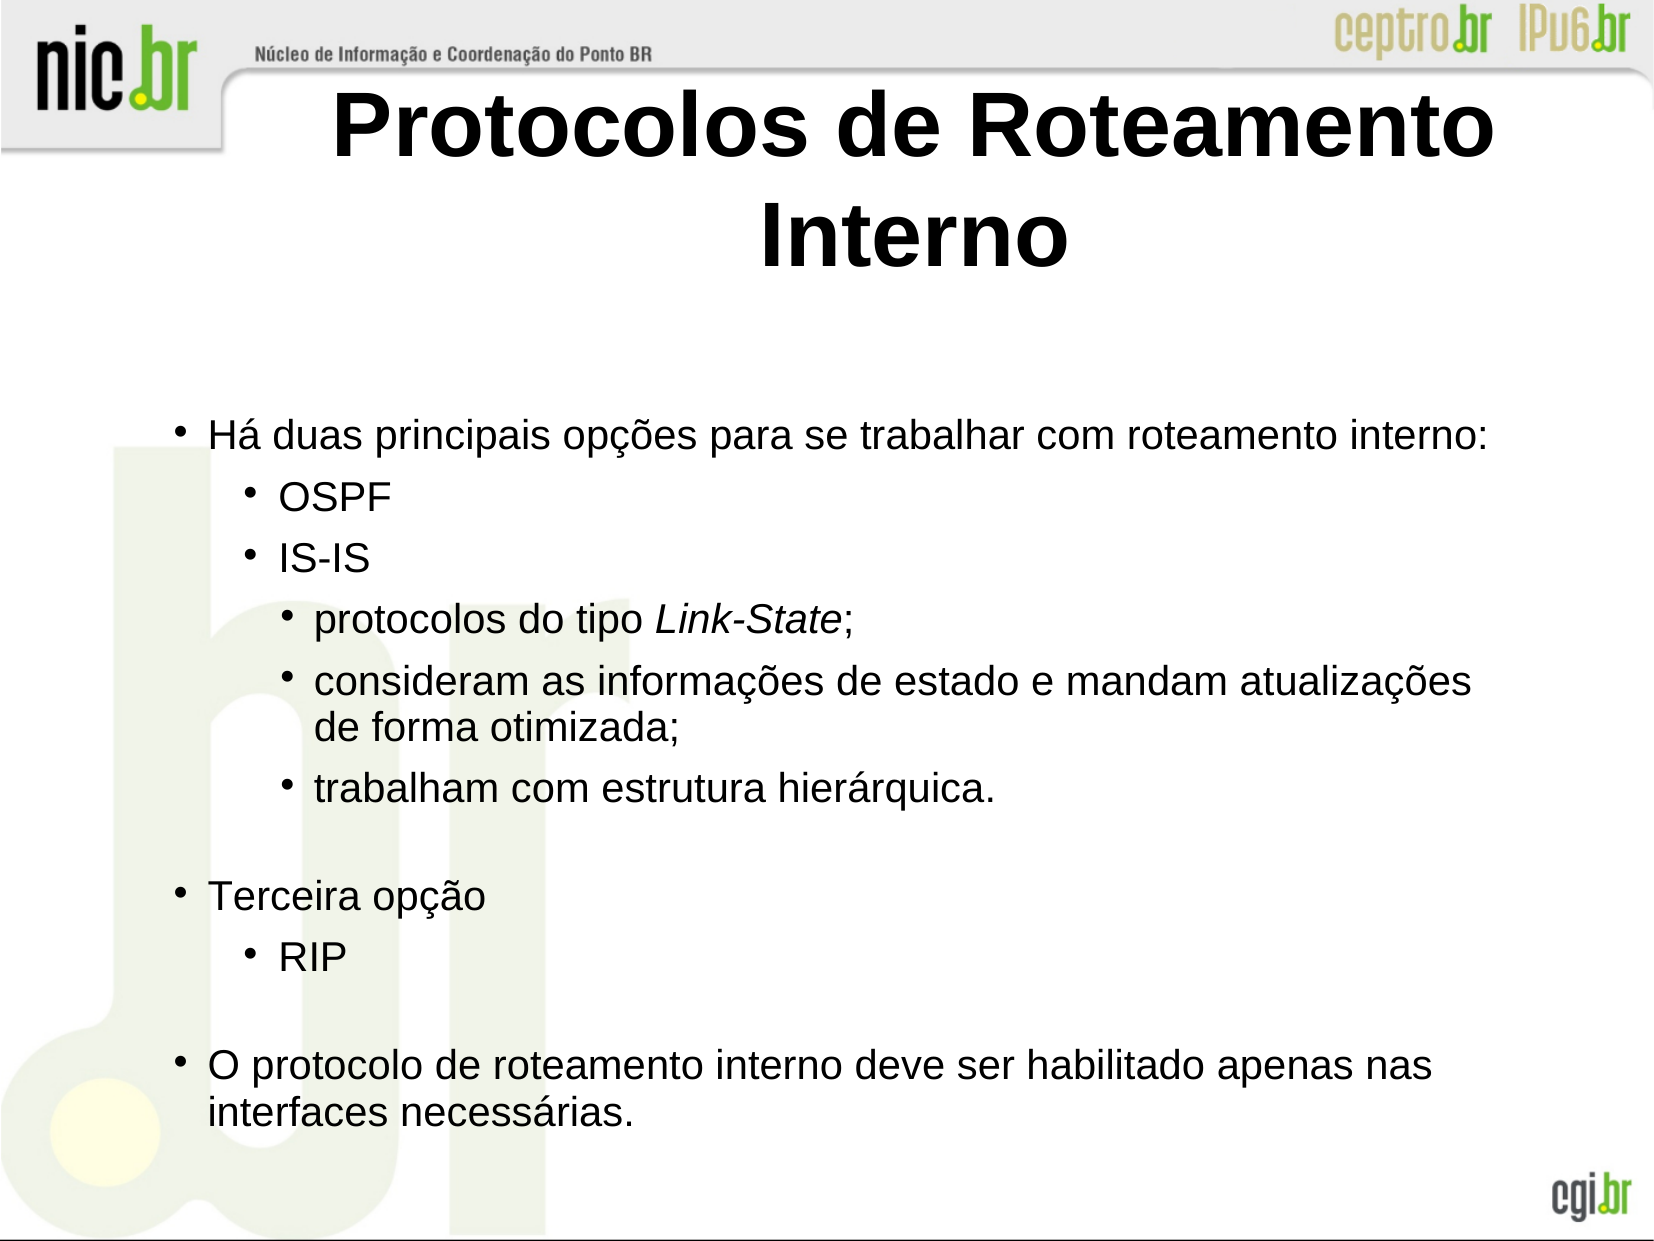

Protocolos de Roteamento Interno
Há duas principais opções para se trabalhar com roteamento interno:
OSPF
IS-IS
protocolos do tipo Link-State;
consideram as informações de estado e mandam atualizações de forma otimizada;
trabalham com estrutura hierárquica.
Terceira opção
RIP
O protocolo de roteamento interno deve ser habilitado apenas nas interfaces necessárias.